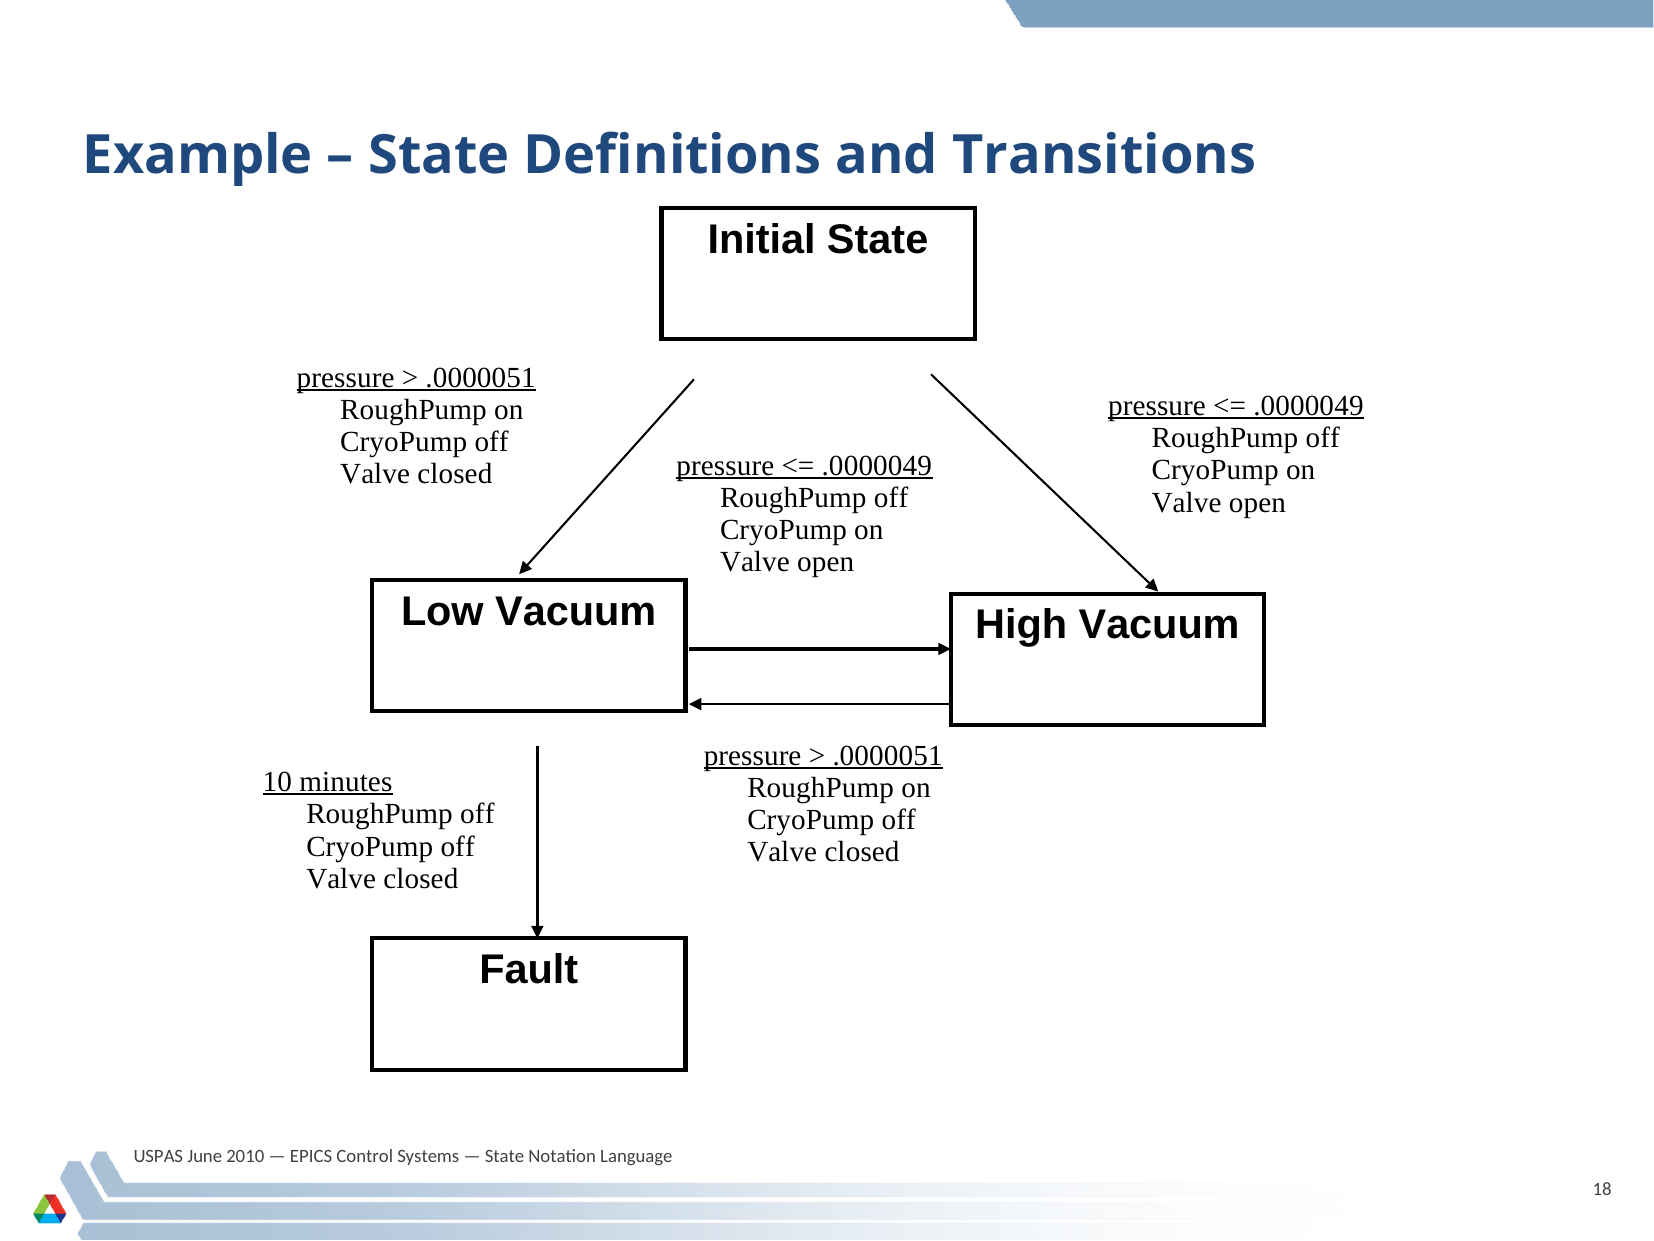

# Example – State Definitions and Transitions
Initial State
pressure > .0000051
 RoughPump on
 CryoPump off
 Valve closed
pressure <= .0000049
 RoughPump off
 CryoPump on
 Valve open
pressure <= .0000049
 RoughPump off
 CryoPump on
 Valve open
Low Vacuum
High Vacuum
pressure > .0000051
 RoughPump on
 CryoPump off
 Valve closed
10 minutes
 RoughPump off
 CryoPump off
 Valve closed
Fault
USPAS June 2010 — EPICS Control Systems — State Notation Language
18